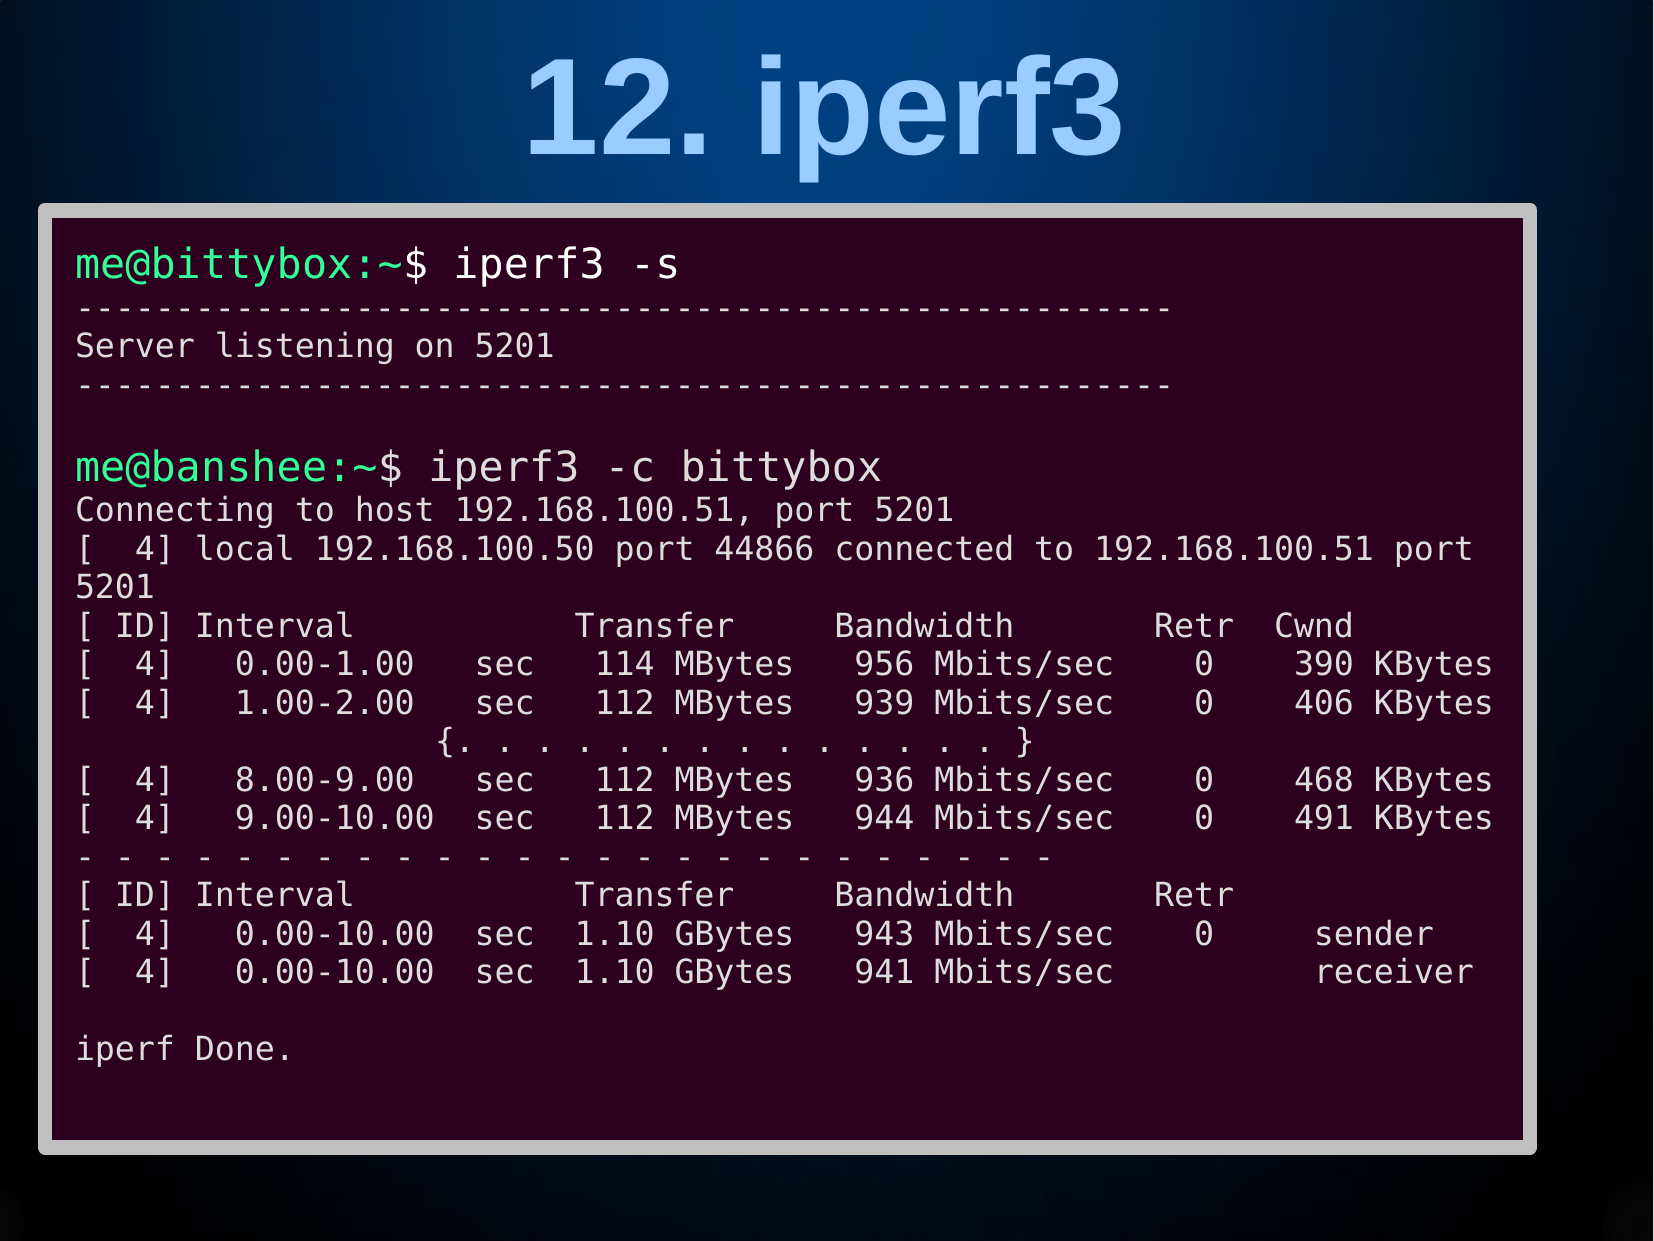

# 12. iperf3
me@bittybox:~$ iperf3 -s
-------------------------------------------------------
Server listening on 5201
-------------------------------------------------------
me@banshee:~$ iperf3 -c bittybox
Connecting to host 192.168.100.51, port 5201
[ 4] local 192.168.100.50 port 44866 connected to 192.168.100.51 port 5201
[ ID] Interval Transfer Bandwidth Retr Cwnd
[ 4] 0.00-1.00 sec 114 MBytes 956 Mbits/sec 0 390 KBytes
[ 4] 1.00-2.00 sec 112 MBytes 939 Mbits/sec 0 406 KBytes
 {. . . . . . . . . . . . . . }
[ 4] 8.00-9.00 sec 112 MBytes 936 Mbits/sec 0 468 KBytes
[ 4] 9.00-10.00 sec 112 MBytes 944 Mbits/sec 0 491 KBytes
- - - - - - - - - - - - - - - - - - - - - - - - -
[ ID] Interval Transfer Bandwidth Retr
[ 4] 0.00-10.00 sec 1.10 GBytes 943 Mbits/sec 0 sender
[ 4] 0.00-10.00 sec 1.10 GBytes 941 Mbits/sec receiver
iperf Done.